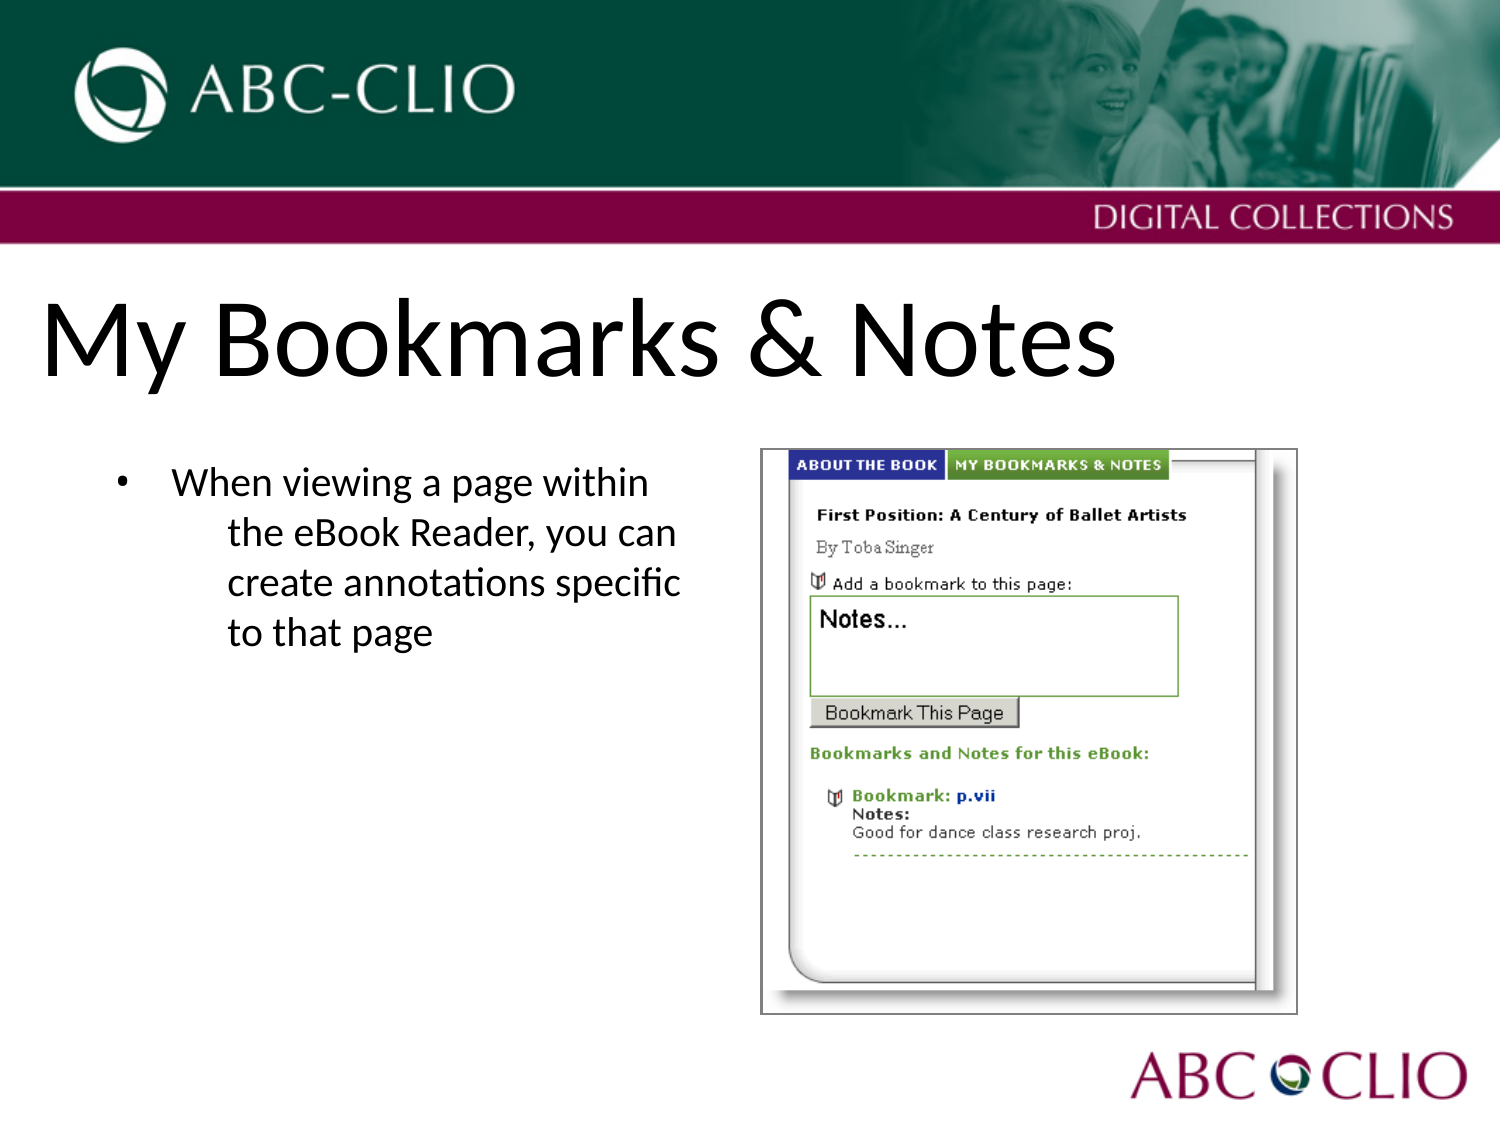

# My Bookmarks & Notes
When viewing a page within the eBook Reader, you can create annotations specific to that page